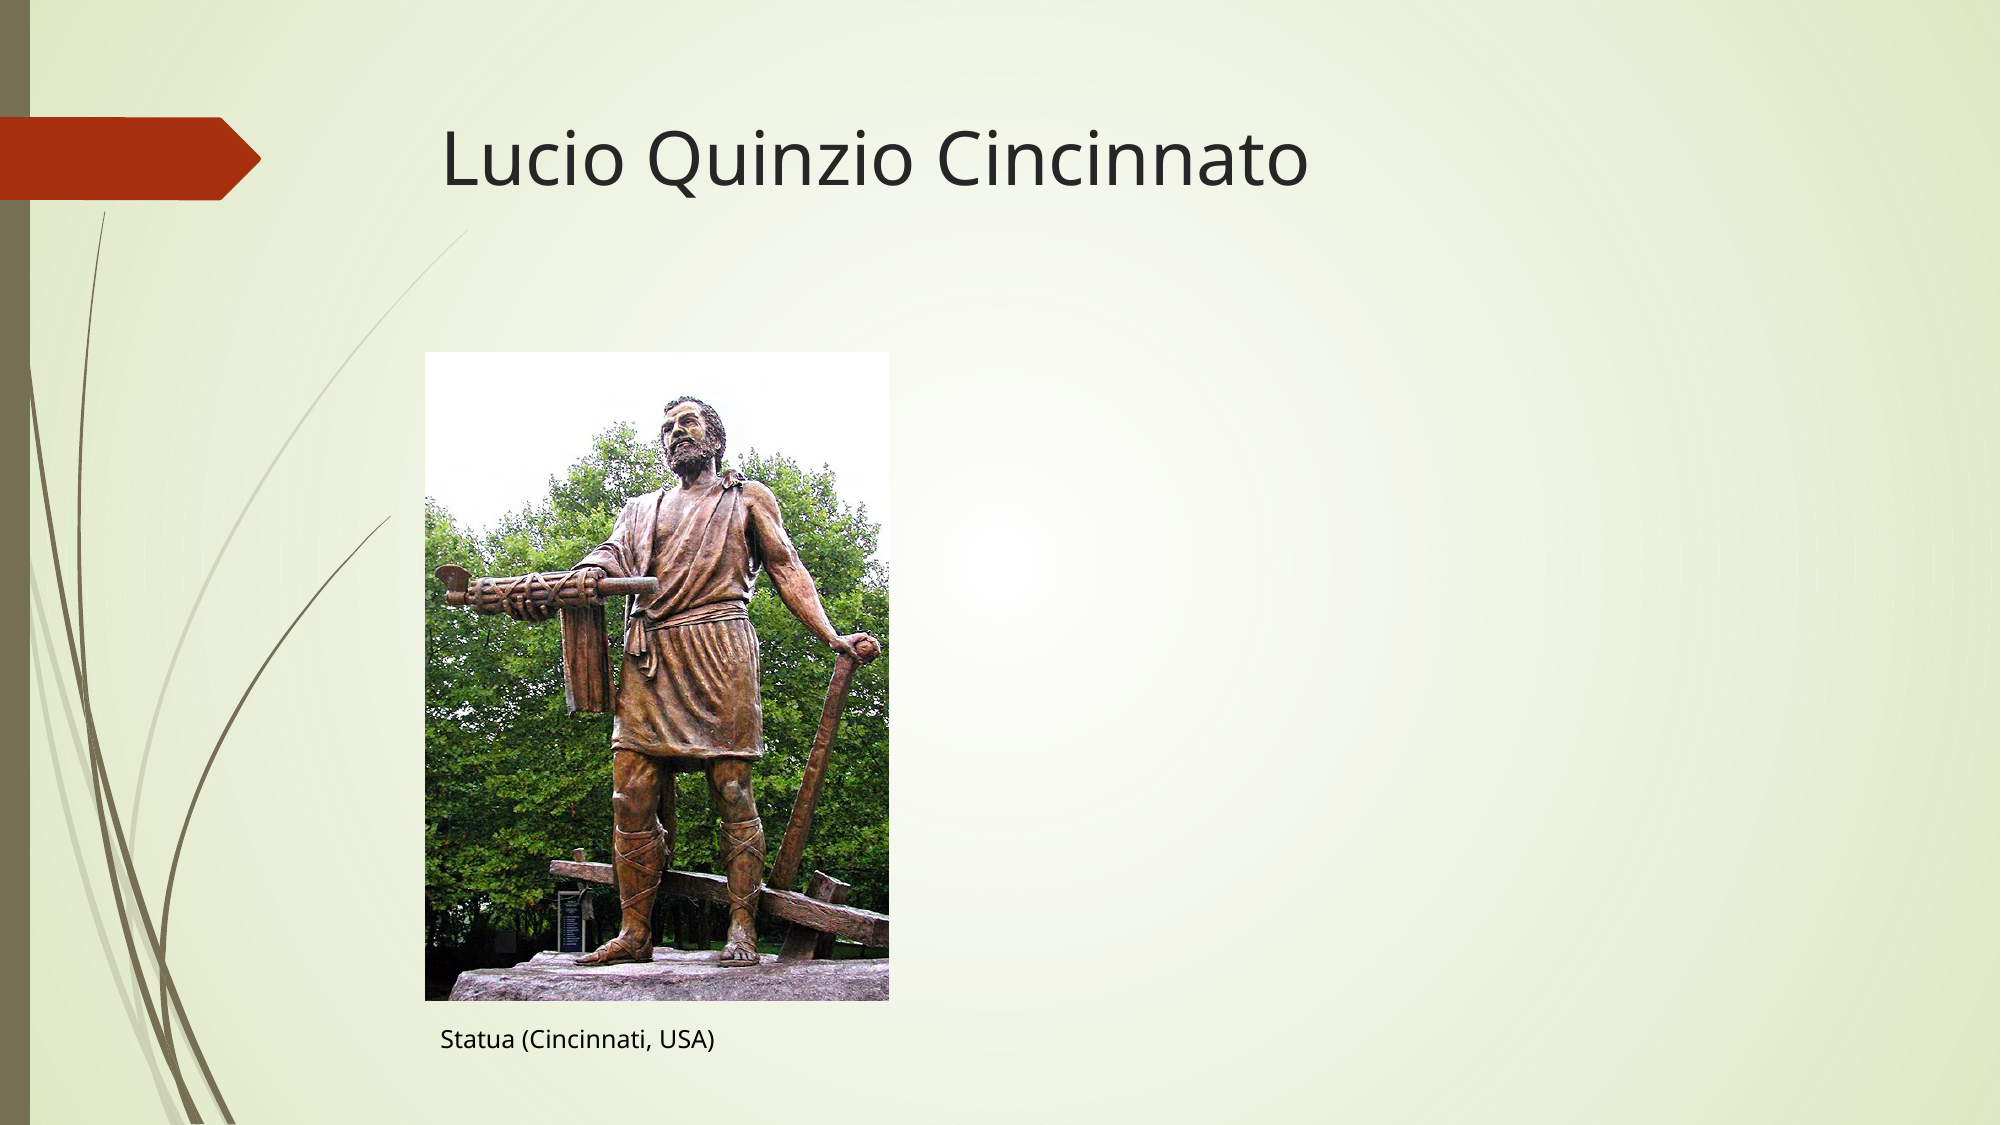

# Lucio Quinzio Cincinnato
Statua (Cincinnati, USA)